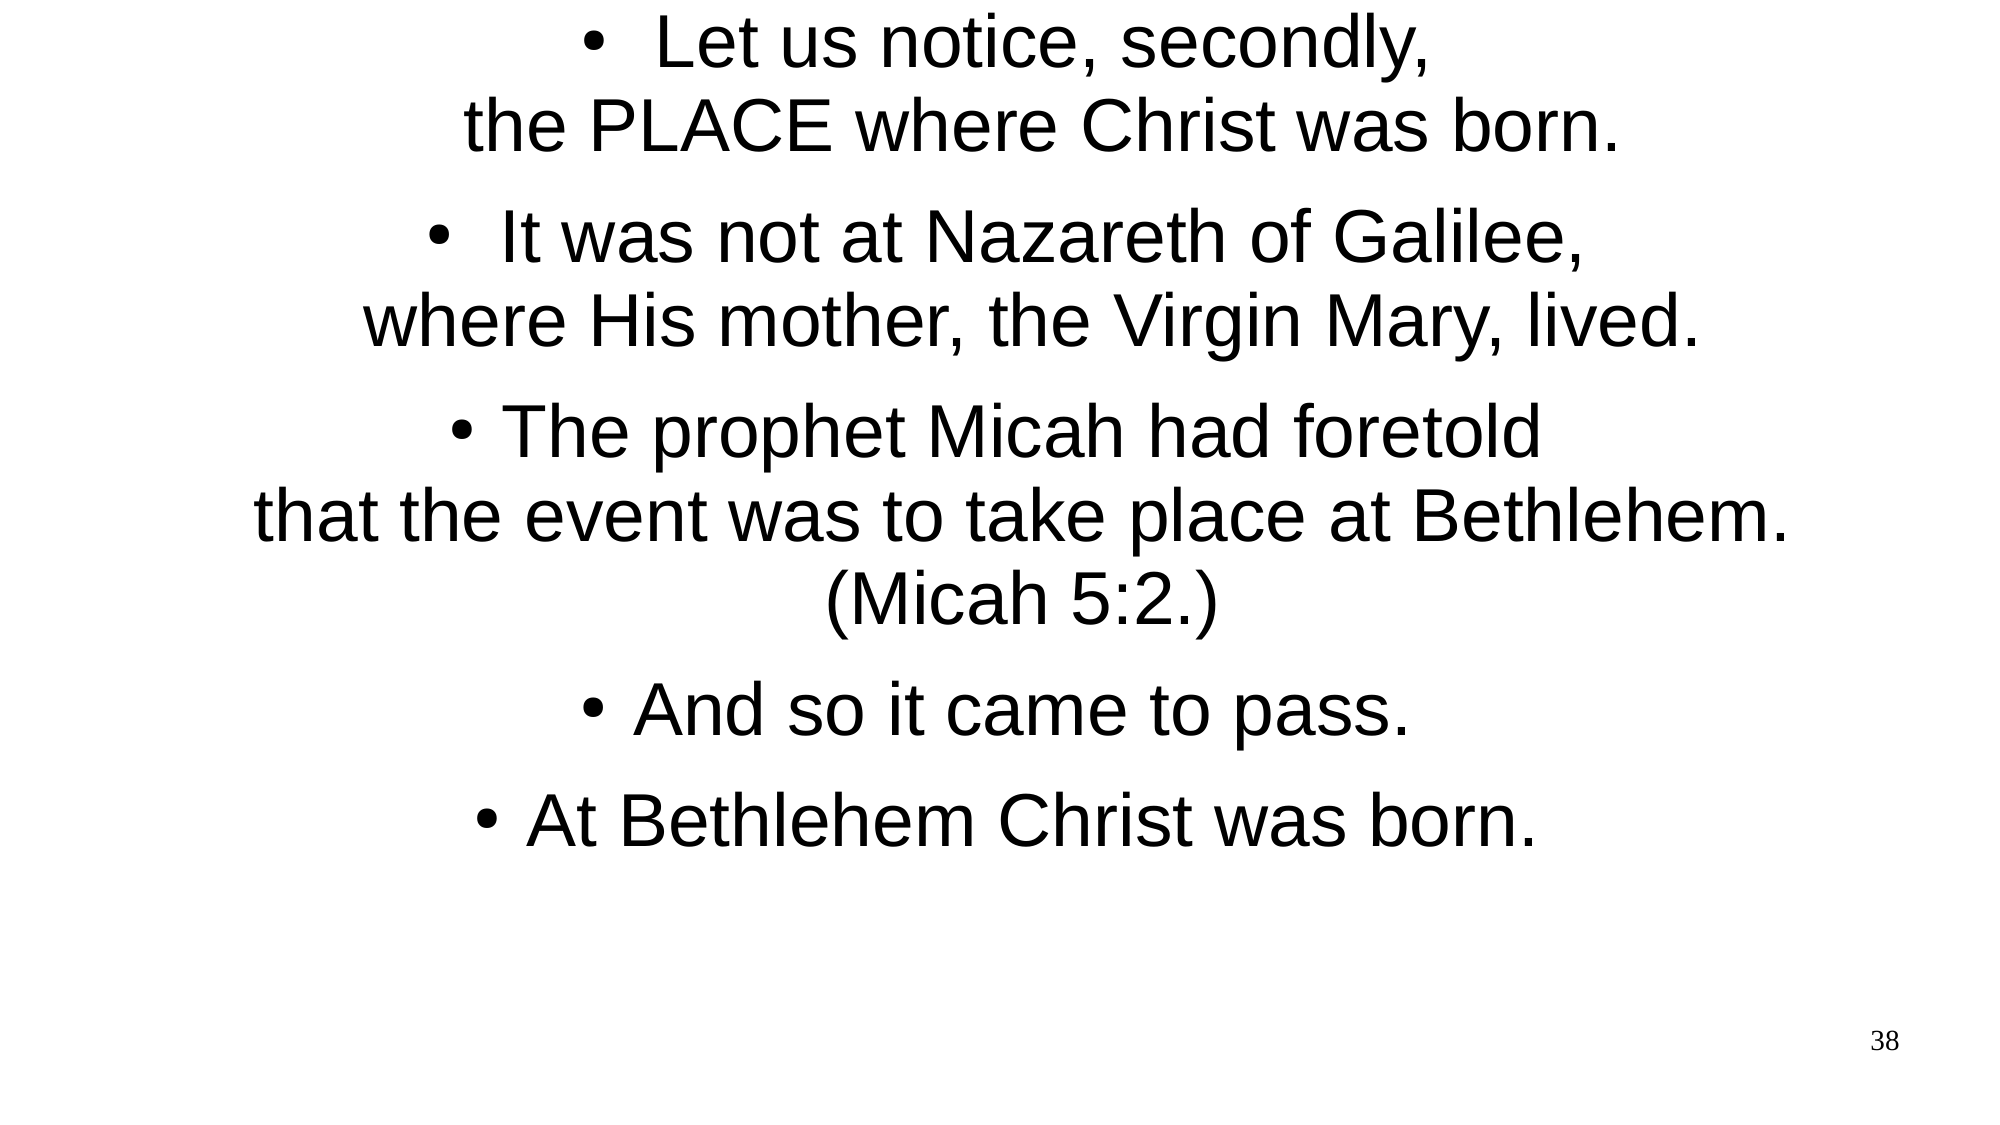

# Let us notice, secondly, the PLACE where Christ was born.
 It was not at Nazareth of Galilee,
 where His mother, the Virgin Mary, lived.
The prophet Micah had foretold
that the event was to take place at Bethlehem.
(Micah 5:2.)
And so it came to pass.
At Bethlehem Christ was born.
38